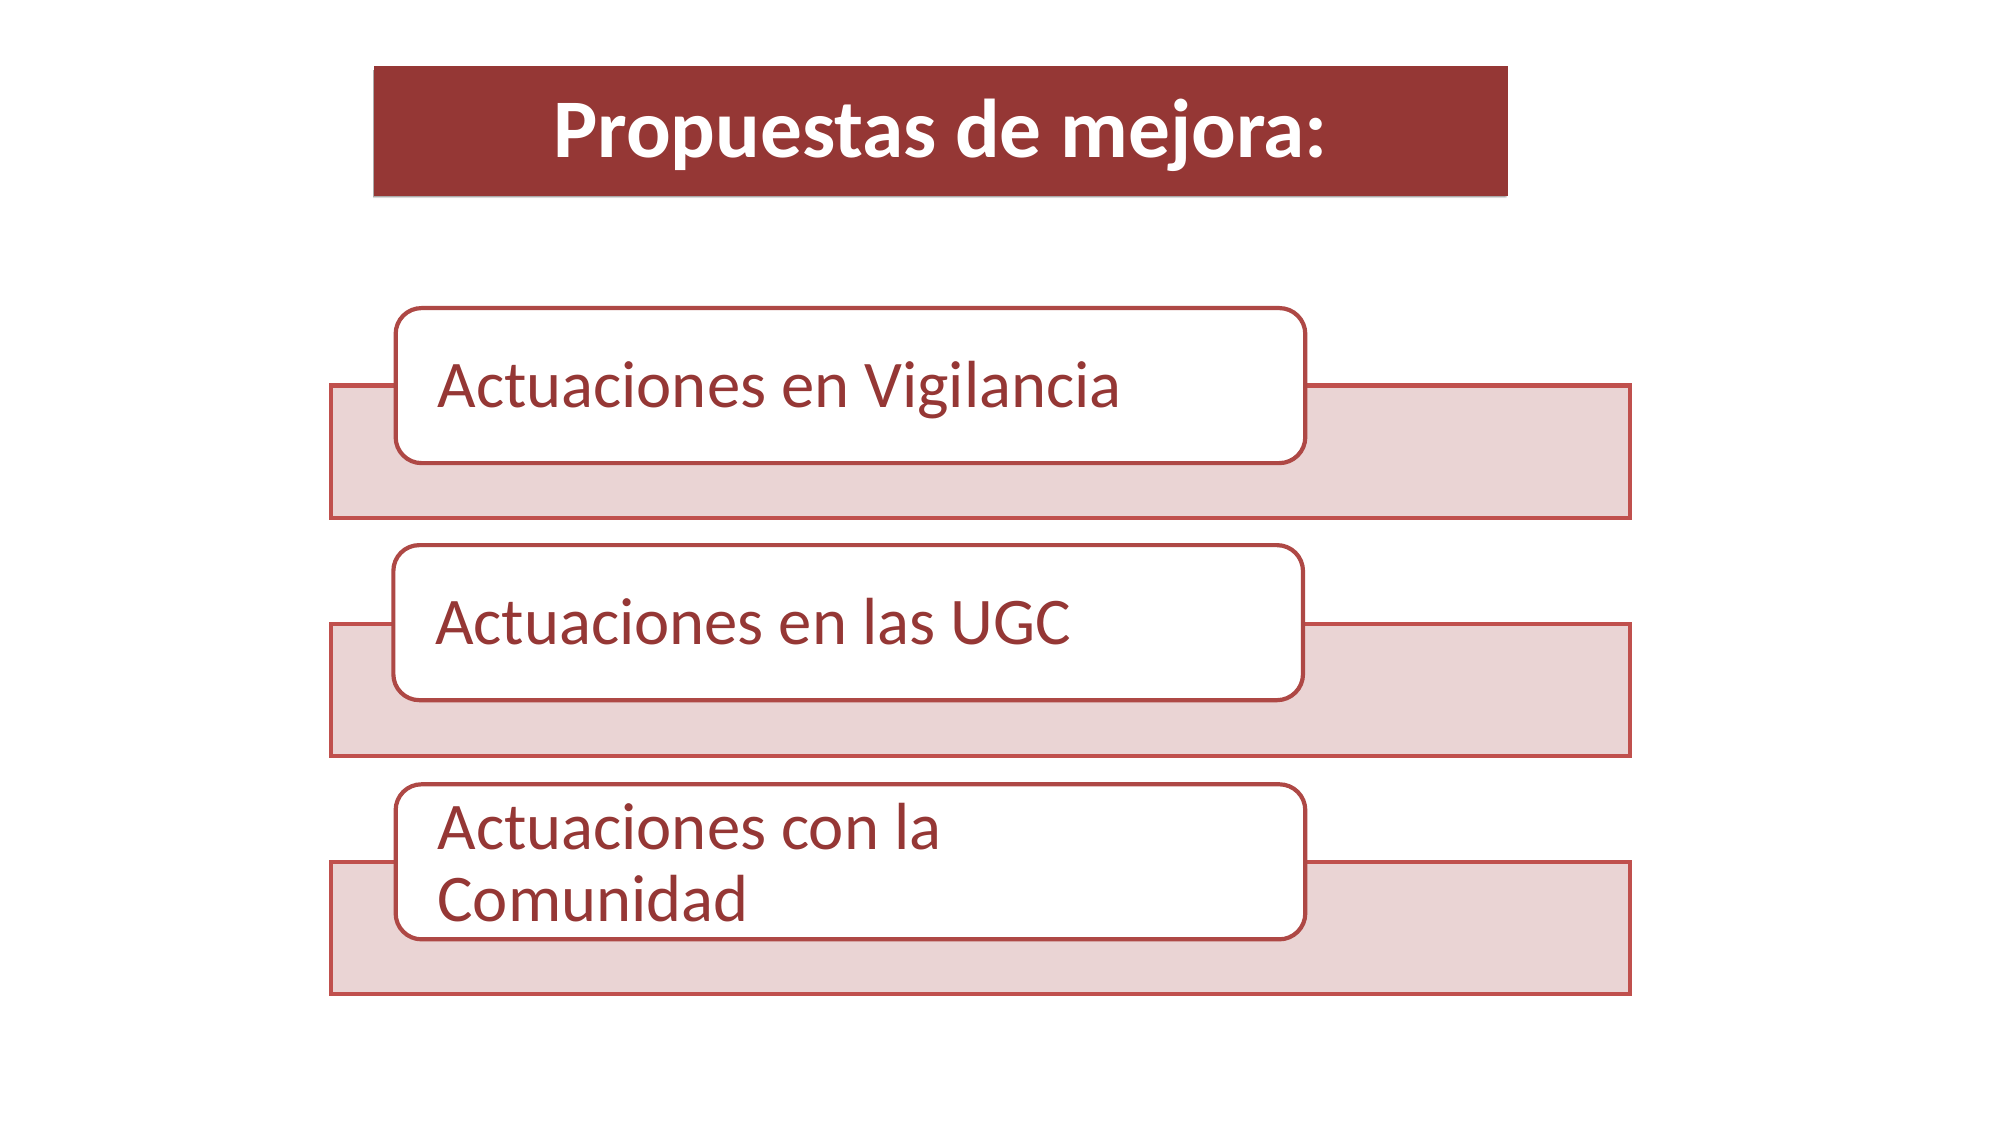

Propuestas de mejora:
Actuaciones en Vigilancia
Actuaciones en las UGC
Actuaciones con la Comunidad